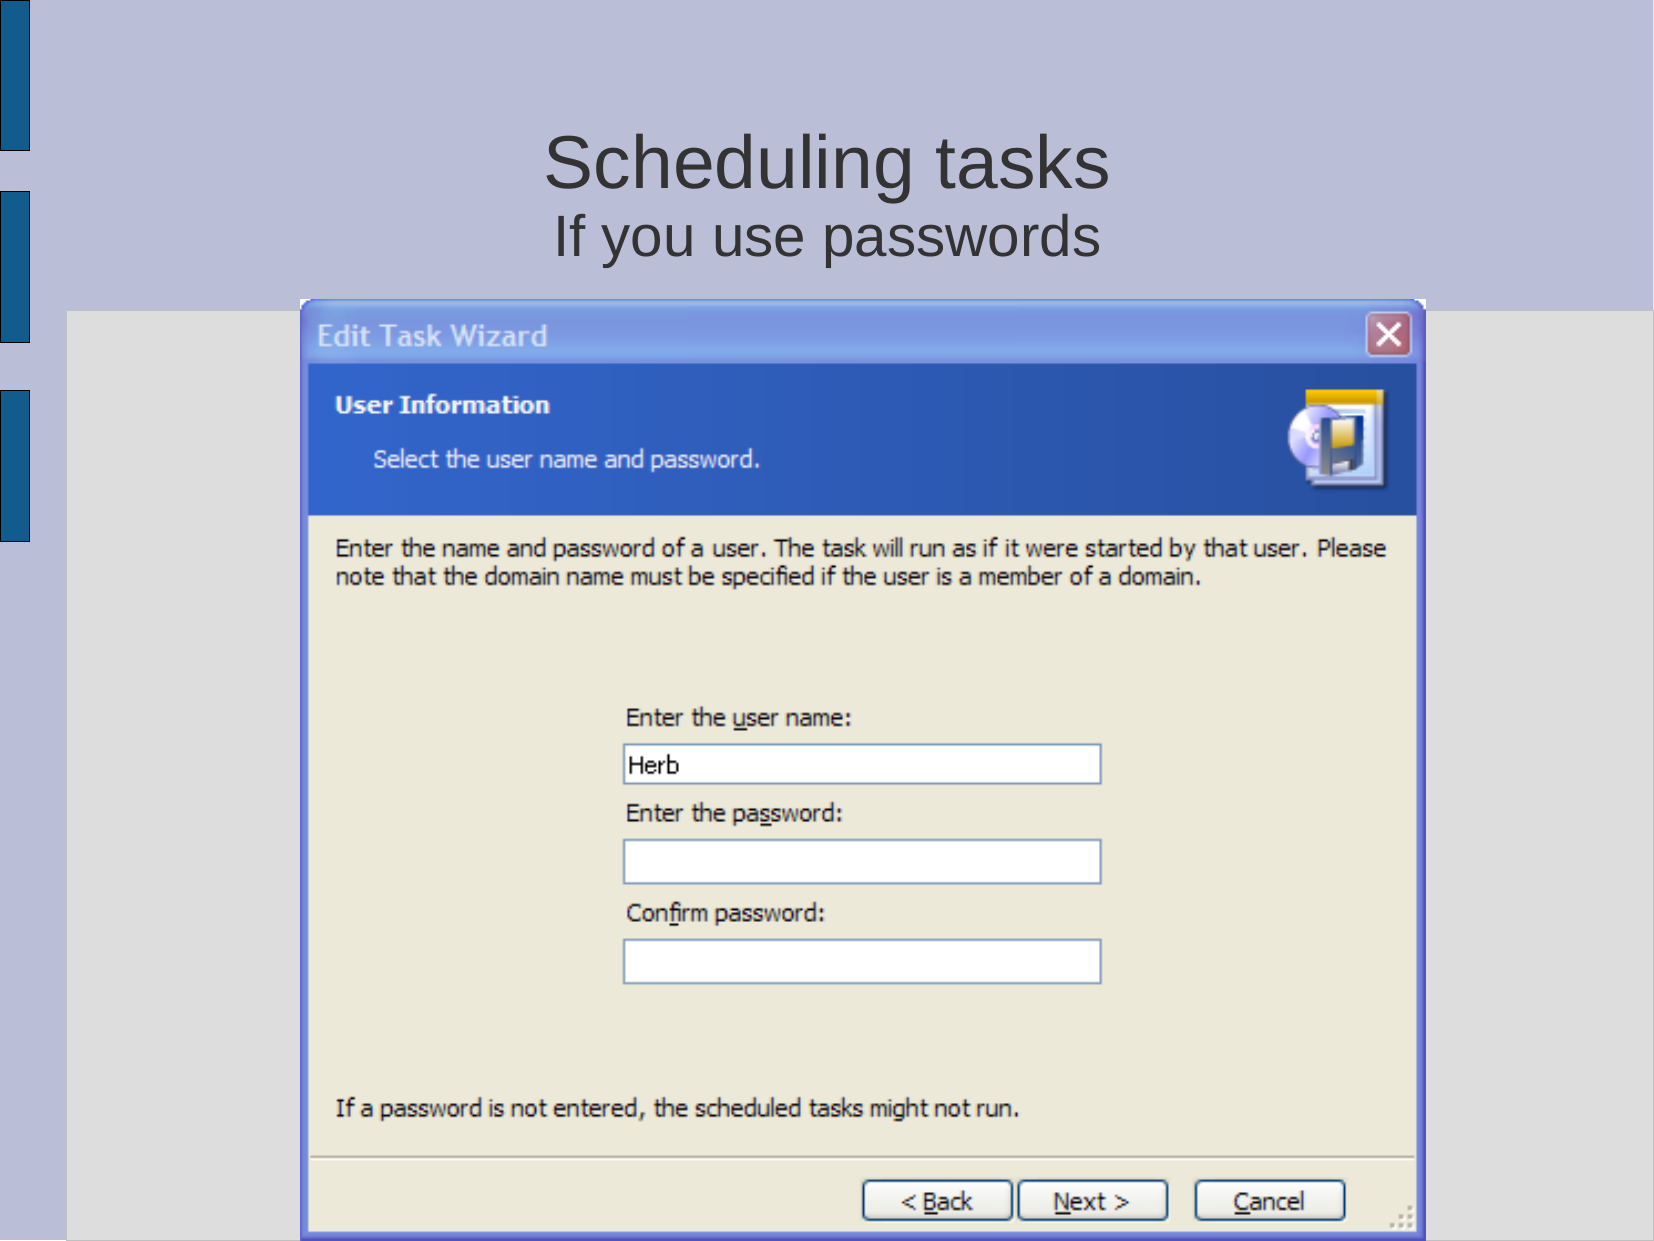

# Scheduling tasks If you use passwords